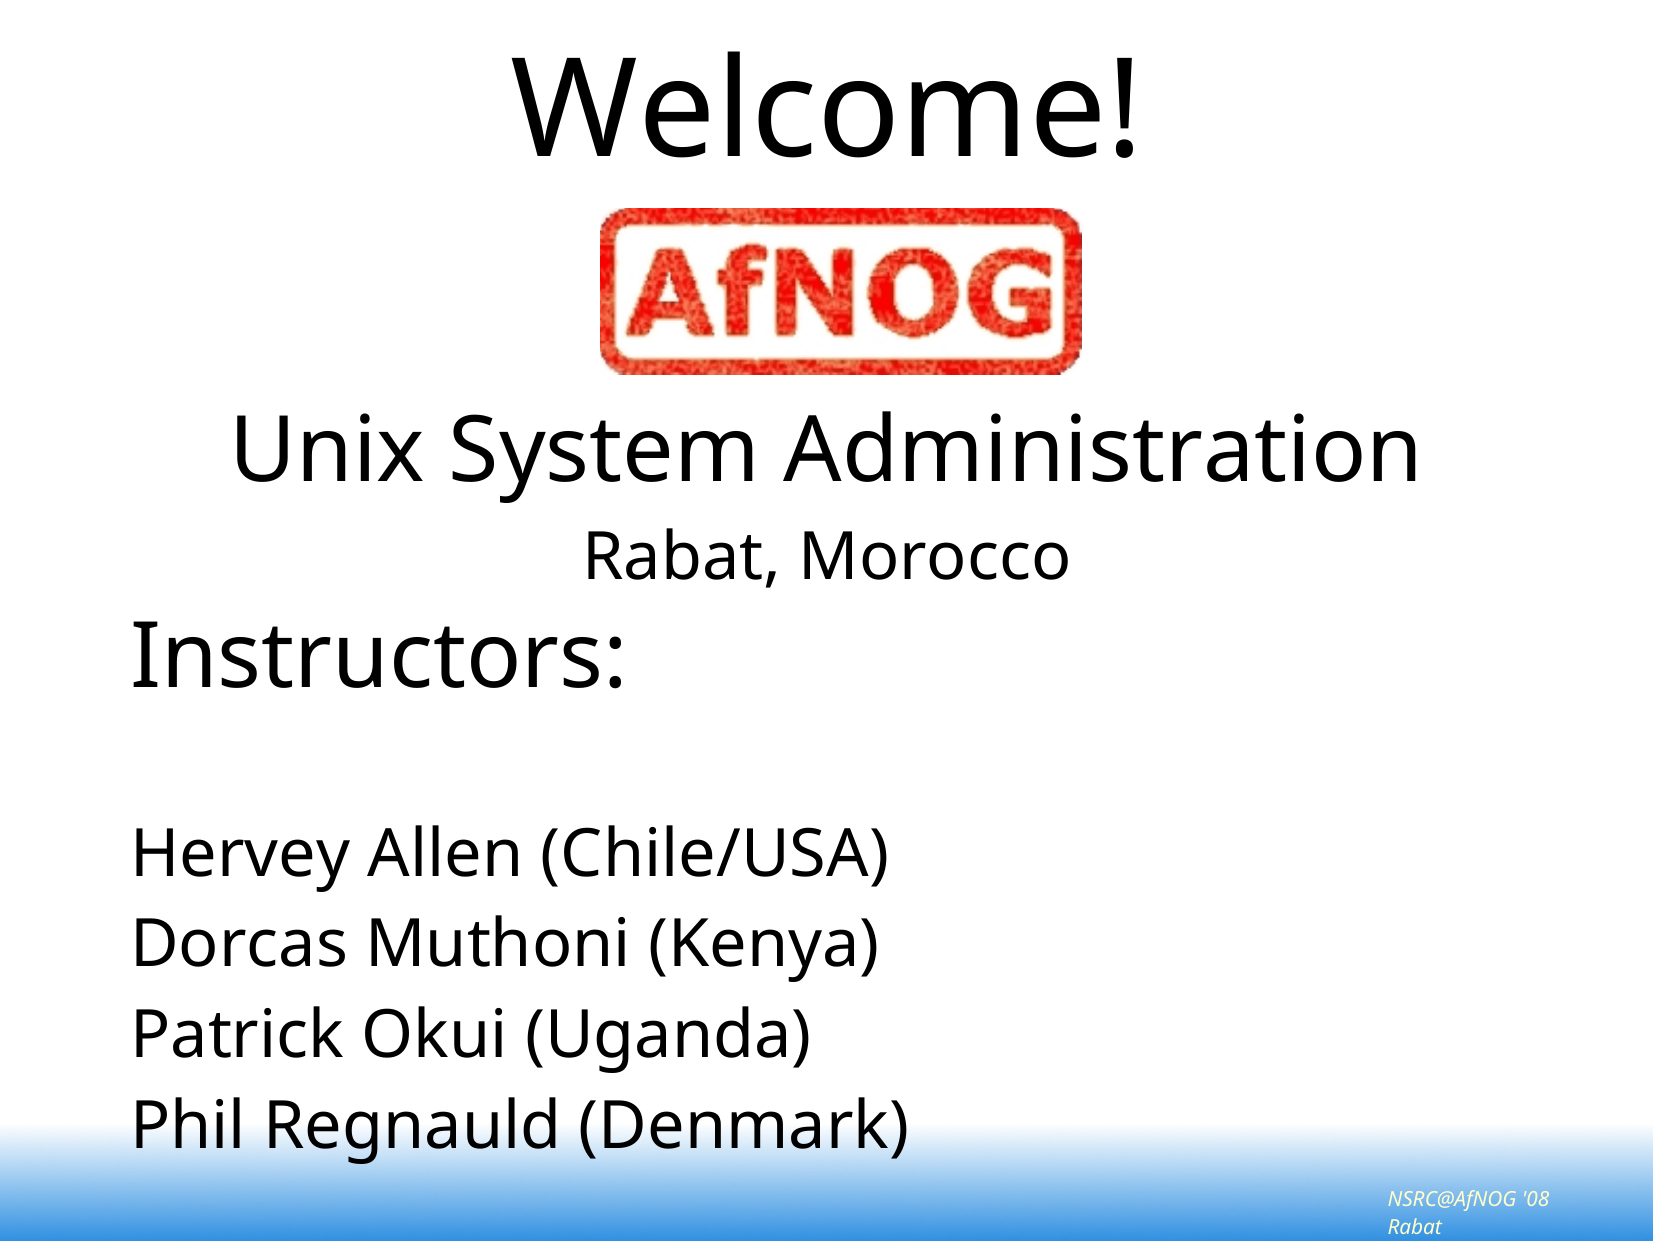

# Welcome! Unix System Administration Rabat, Morocco
Instructors:
Hervey Allen (Chile/USA)
Dorcas Muthoni (Kenya)
Patrick Okui (Uganda)
Phil Regnauld (Denmark)